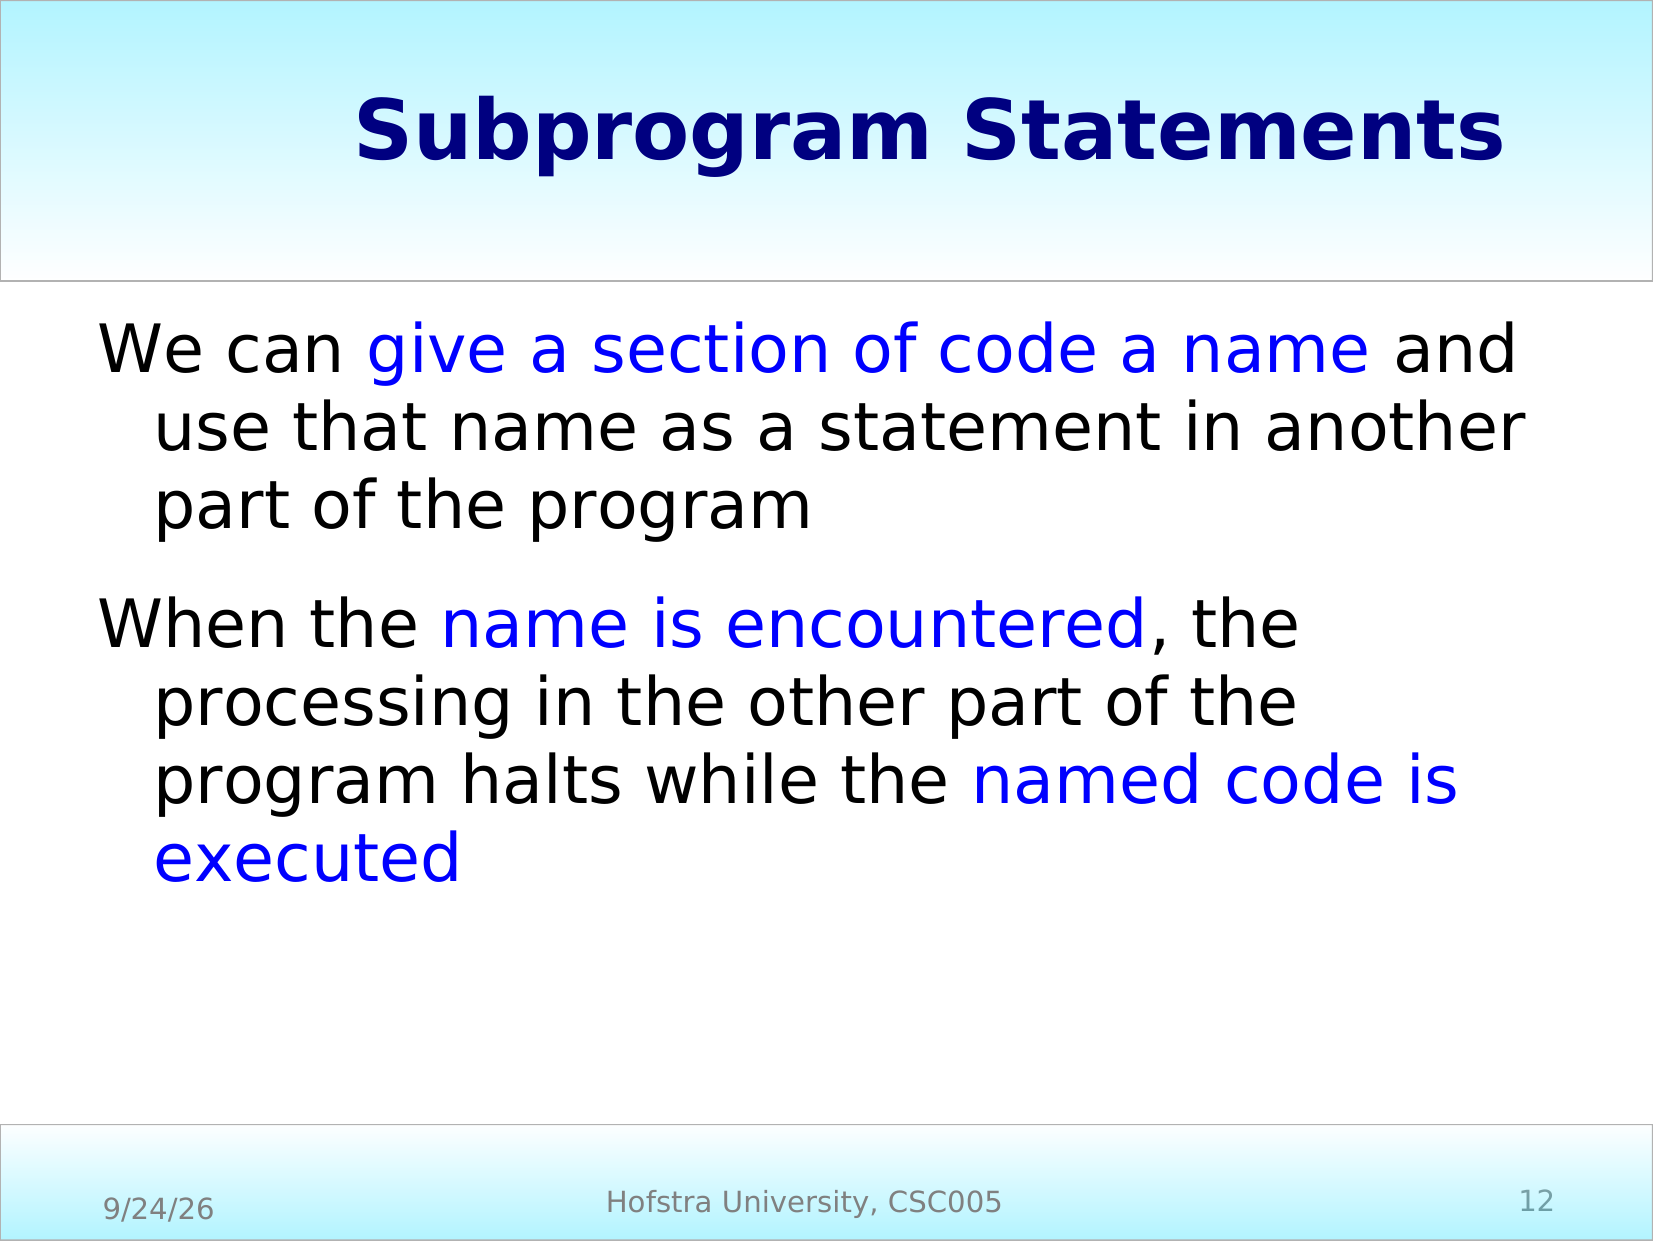

# Subprogram Statements
We can give a section of code a name and use that name as a statement in another part of the program
When the name is encountered, the processing in the other part of the program halts while the named code is executed
12
Hofstra University, CSC005